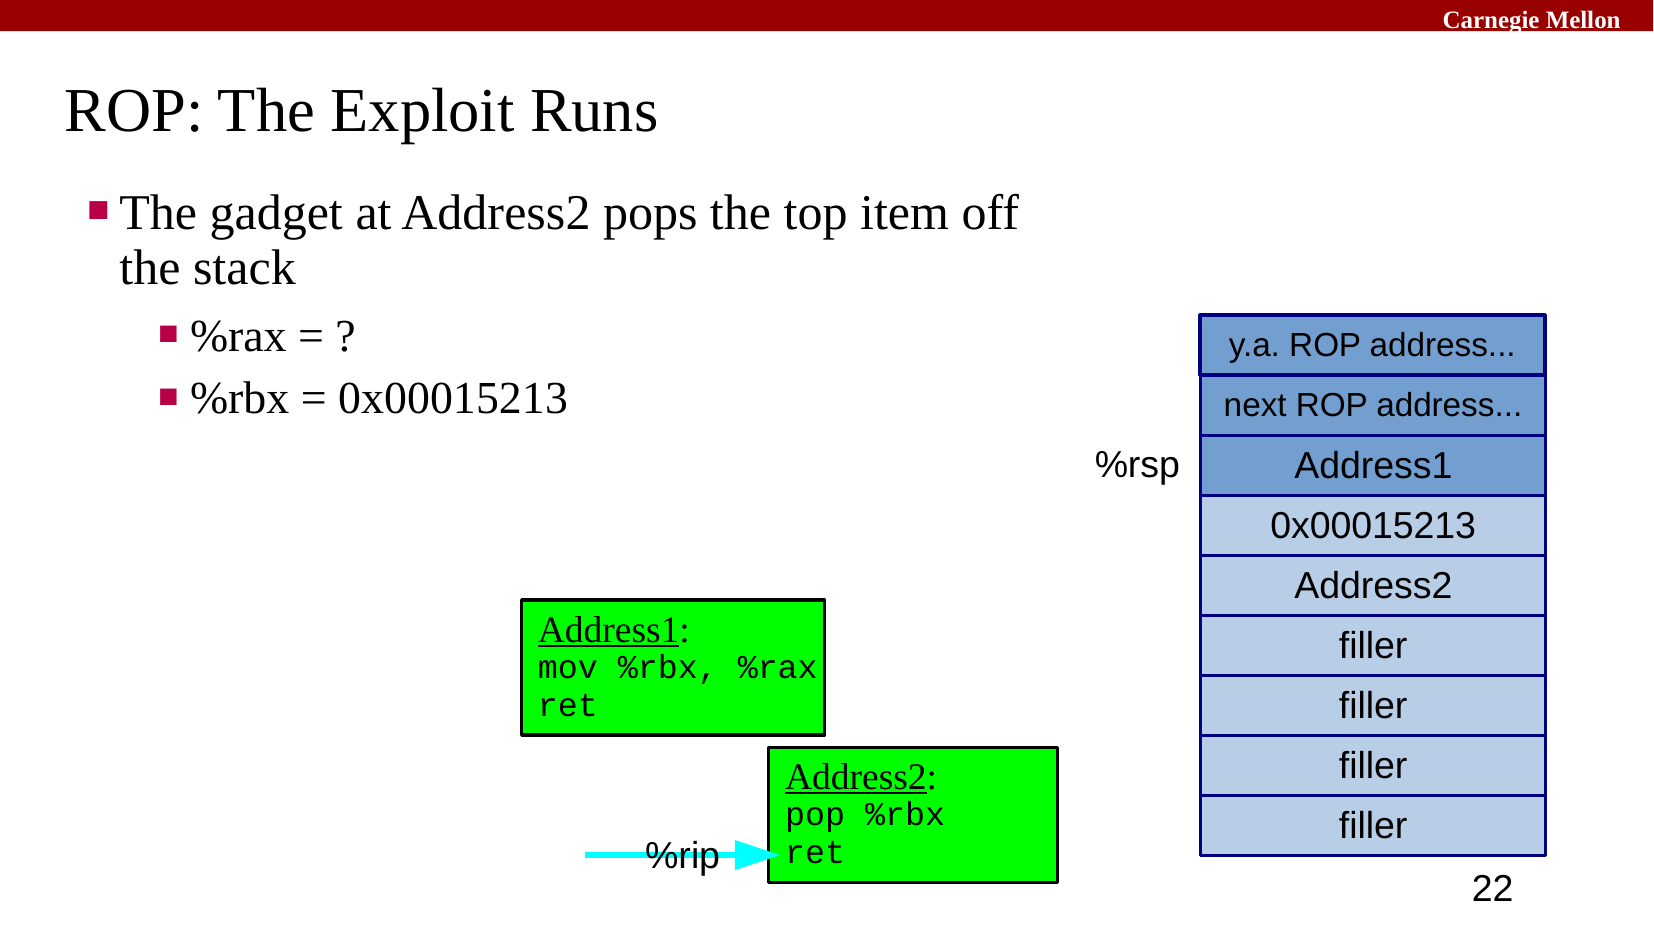

# ROP: The Exploit Runs
The gadget at Address2 pops the top item off the stack
%rax = ?
%rbx = 0x00015213
y.a. ROP address...
next ROP address...
Address1
%rsp
0x00015213
Address2
Address1:
mov %rbx, %rax
ret
filler
filler
filler
Address2:
pop %rbx
ret
filler
%rip